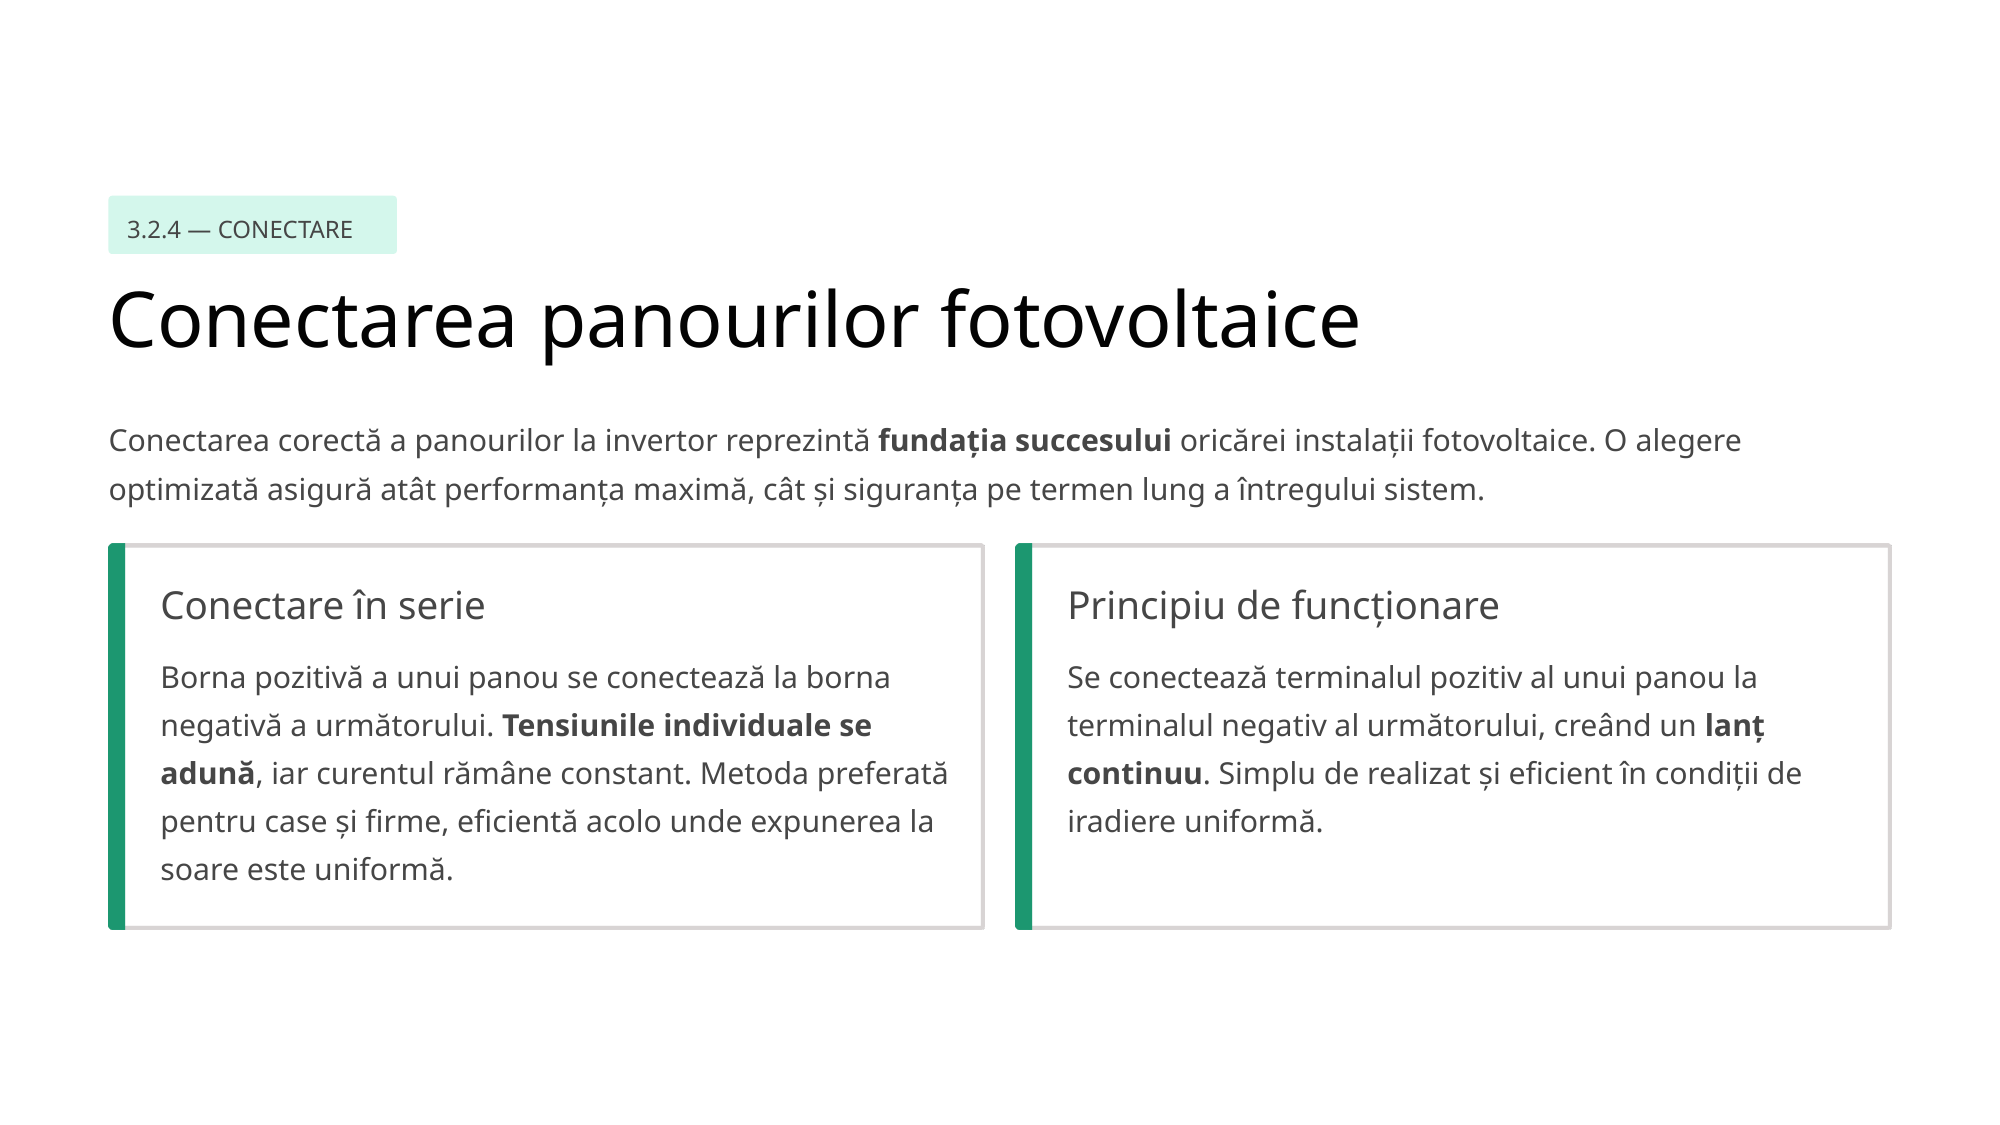

3.2.4 — CONECTARE
Conectarea panourilor fotovoltaice
Conectarea corectă a panourilor la invertor reprezintă fundația succesului oricărei instalații fotovoltaice. O alegere optimizată asigură atât performanța maximă, cât și siguranța pe termen lung a întregului sistem.
Conectare în serie
Principiu de funcționare
Borna pozitivă a unui panou se conectează la borna negativă a următorului. Tensiunile individuale se adună, iar curentul rămâne constant. Metoda preferată pentru case și firme, eficientă acolo unde expunerea la soare este uniformă.
Se conectează terminalul pozitiv al unui panou la terminalul negativ al următorului, creând un lanț continuu. Simplu de realizat și eficient în condiții de iradiere uniformă.